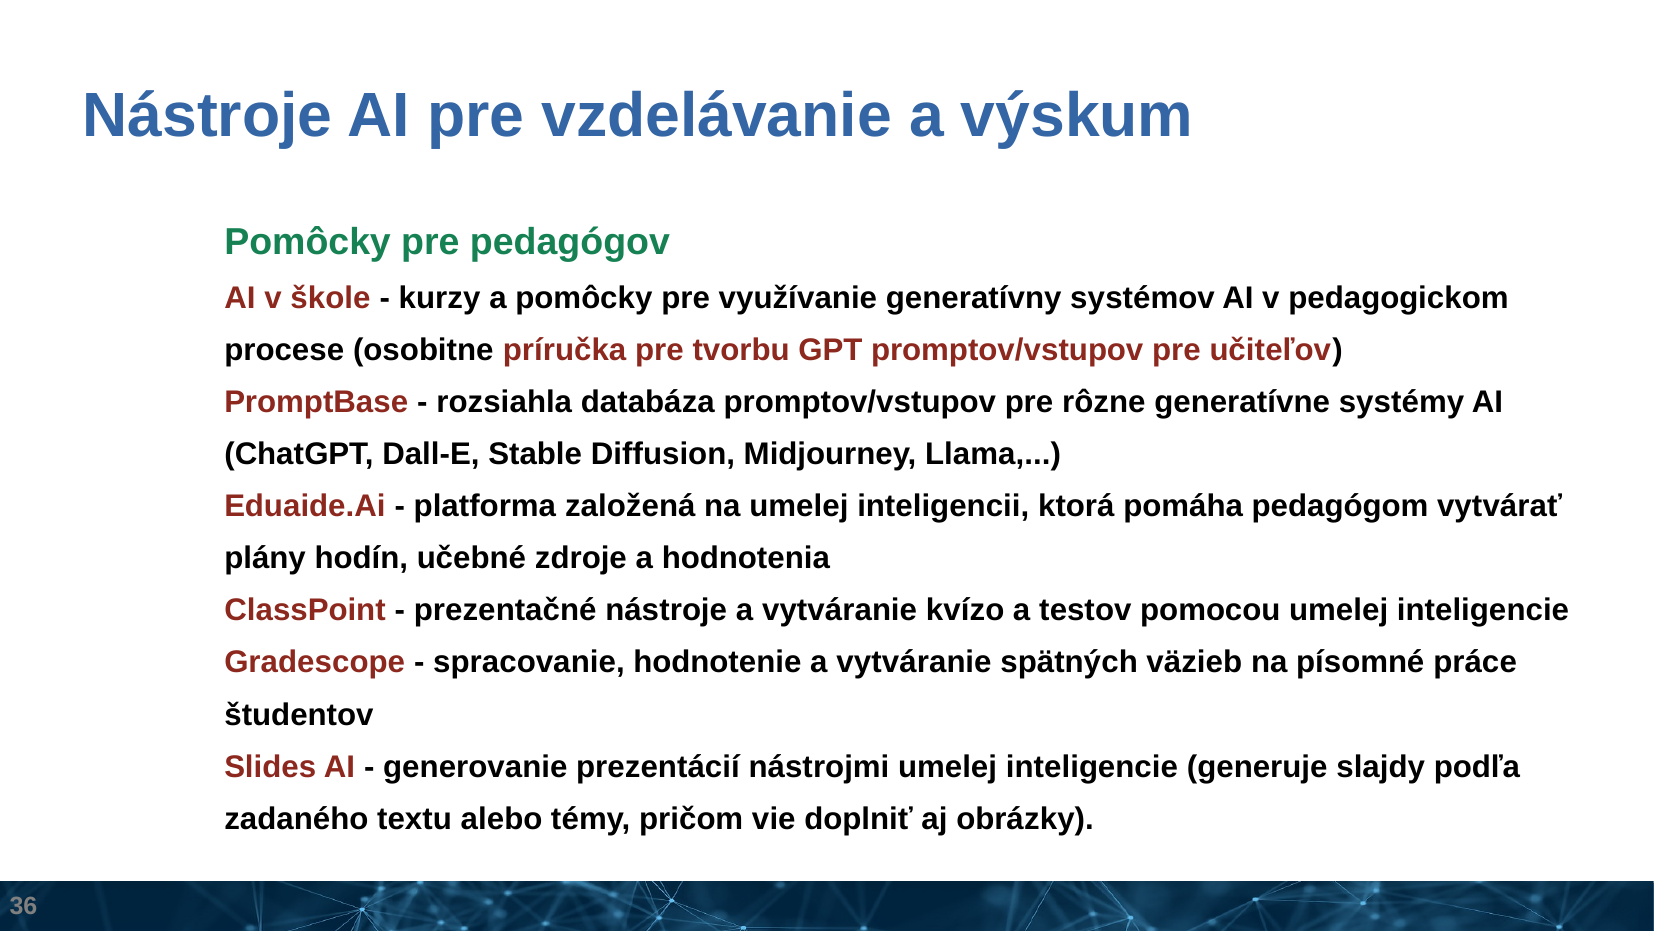

# Nástroje AI pre vzdelávanie a výskum
Pomôcky pre pedagógov
AI v škole - kurzy a pomôcky pre využívanie generatívny systémov AI v pedagogickom procese (osobitne príručka pre tvorbu GPT promptov/vstupov pre učiteľov)
PromptBase - rozsiahla databáza promptov/vstupov pre rôzne generatívne systémy AI (ChatGPT, Dall-E, Stable Diffusion, Midjourney, Llama,...)
Eduaide.Ai - platforma založená na umelej inteligencii, ktorá pomáha pedagógom vytvárať plány hodín, učebné zdroje a hodnotenia
ClassPoint - prezentačné nástroje a vytváranie kvízo a testov pomocou umelej inteligencie
Gradescope - spracovanie, hodnotenie a vytváranie spätných väzieb na písomné práce študentov
Slides AI - generovanie prezentácií nástrojmi umelej inteligencie (generuje slajdy podľa zadaného textu alebo témy, pričom vie doplniť aj obrázky).